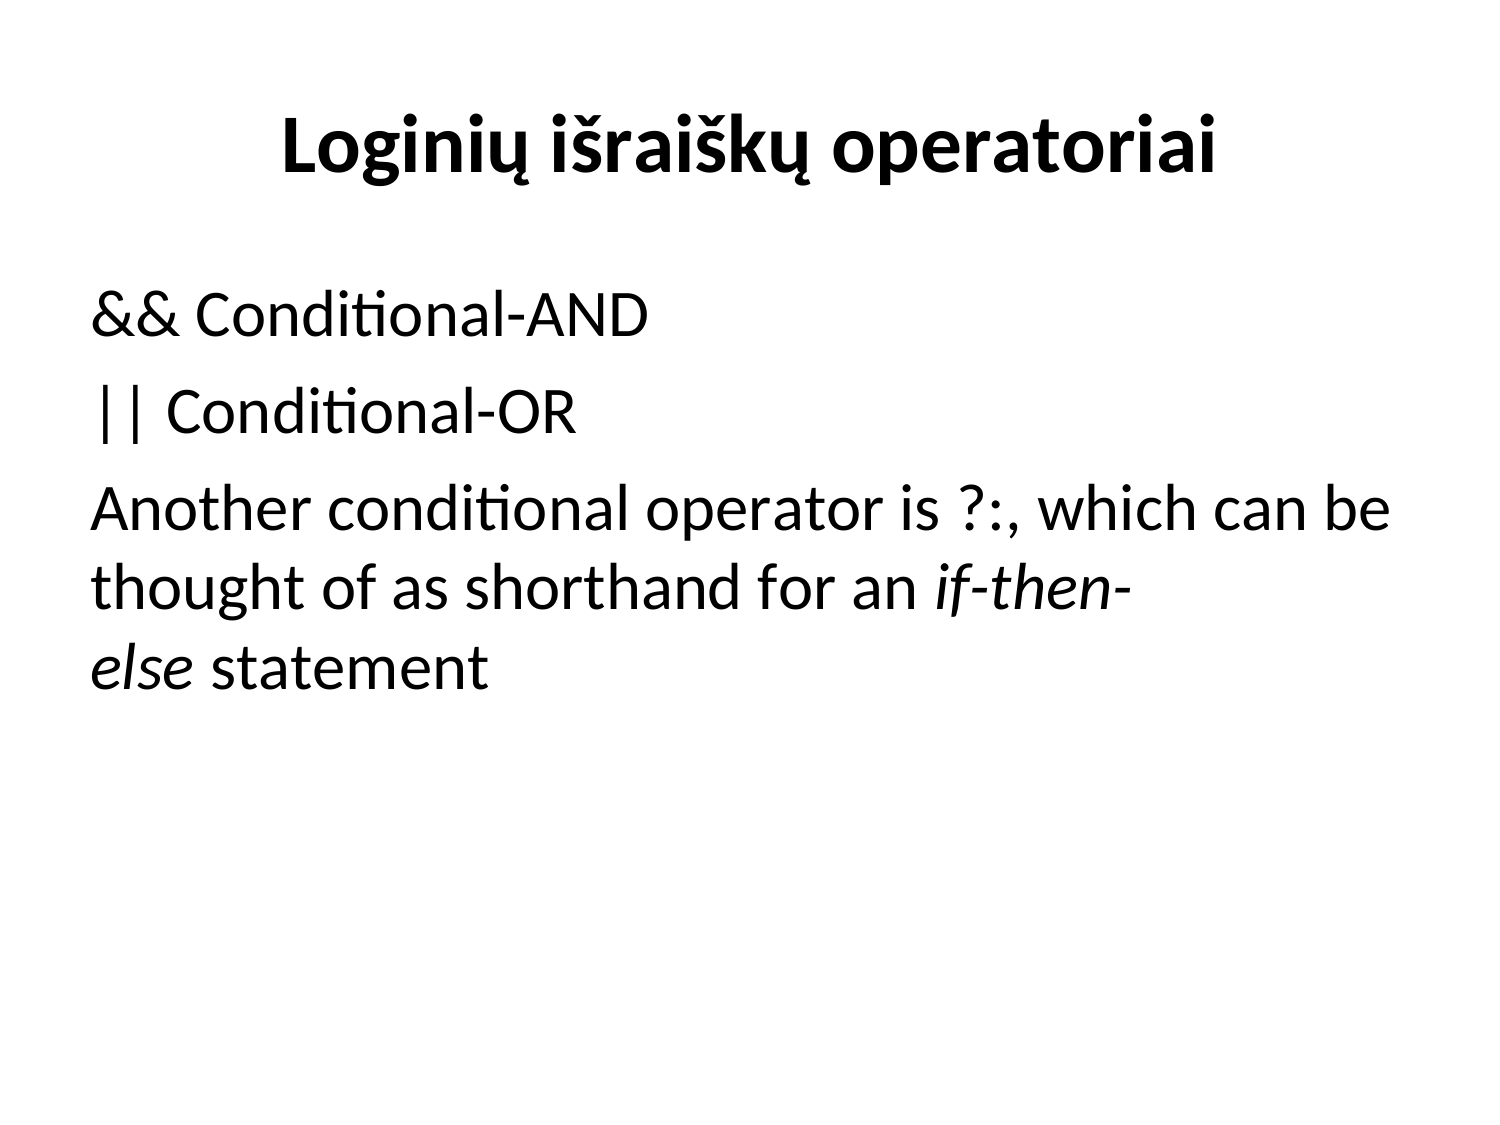

Loginių išraiškų operatoriai
&& Conditional-AND
|| Conditional-OR
Another conditional operator is ?:, which can be thought of as shorthand for an if-then-else statement